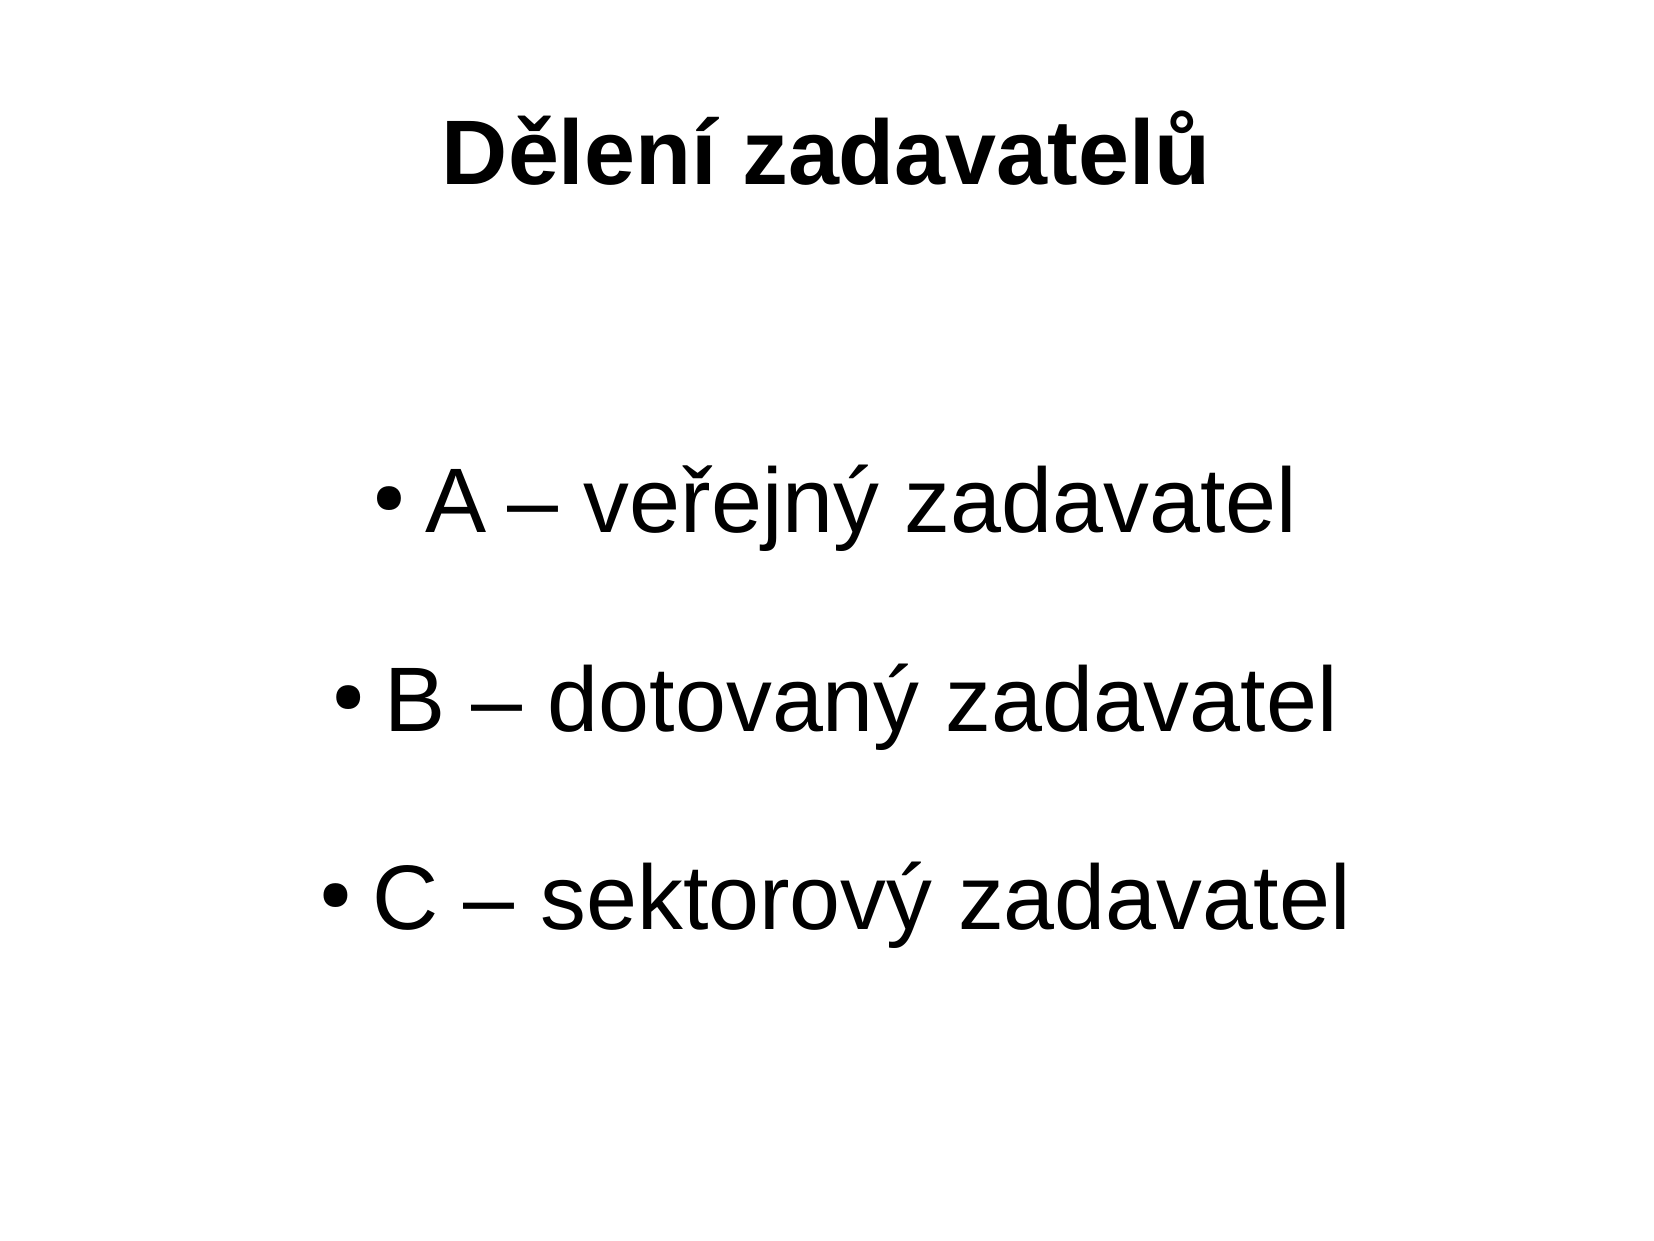

# Dělení zadavatelů
A – veřejný zadavatel
B – dotovaný zadavatel
C – sektorový zadavatel